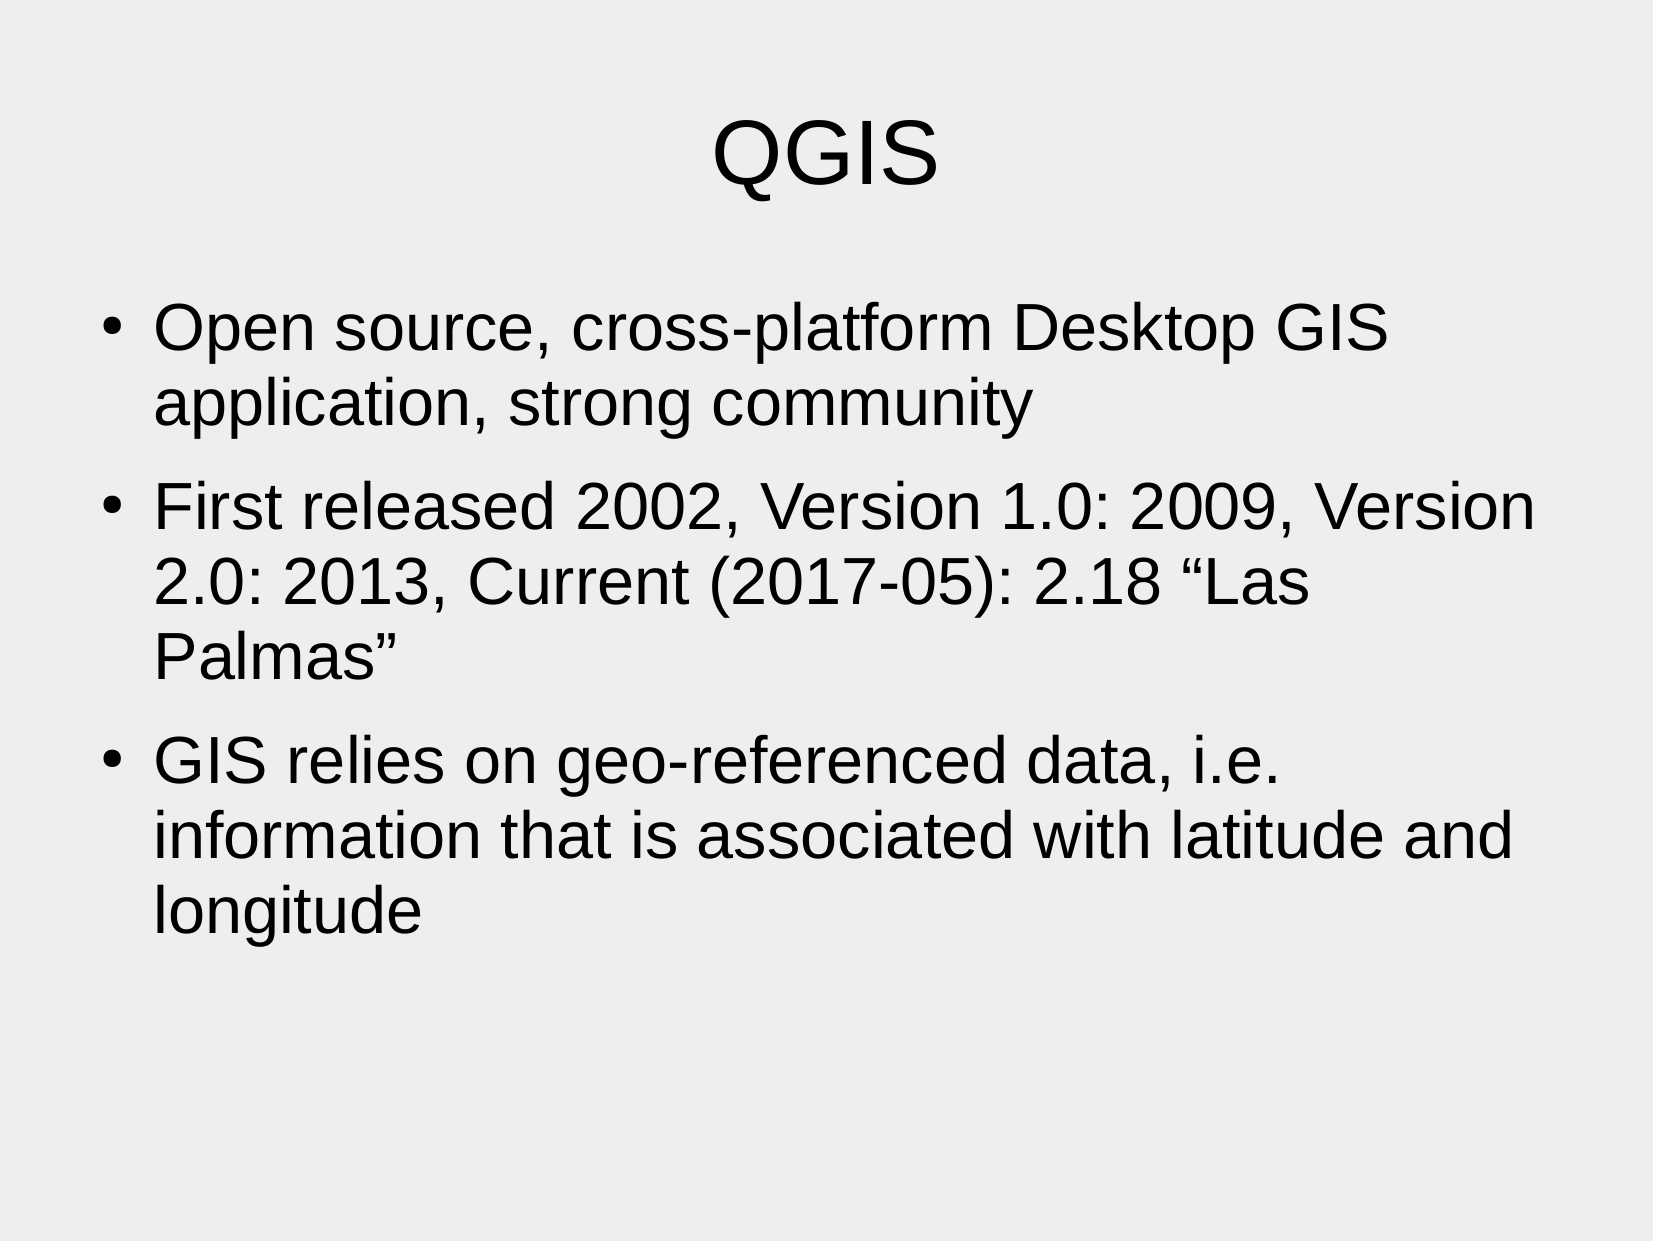

# QGIS
Open source, cross-platform Desktop GIS application, strong community
First released 2002, Version 1.0: 2009, Version 2.0: 2013, Current (2017-05): 2.18 “Las Palmas”
GIS relies on geo-referenced data, i.e. information that is associated with latitude and longitude